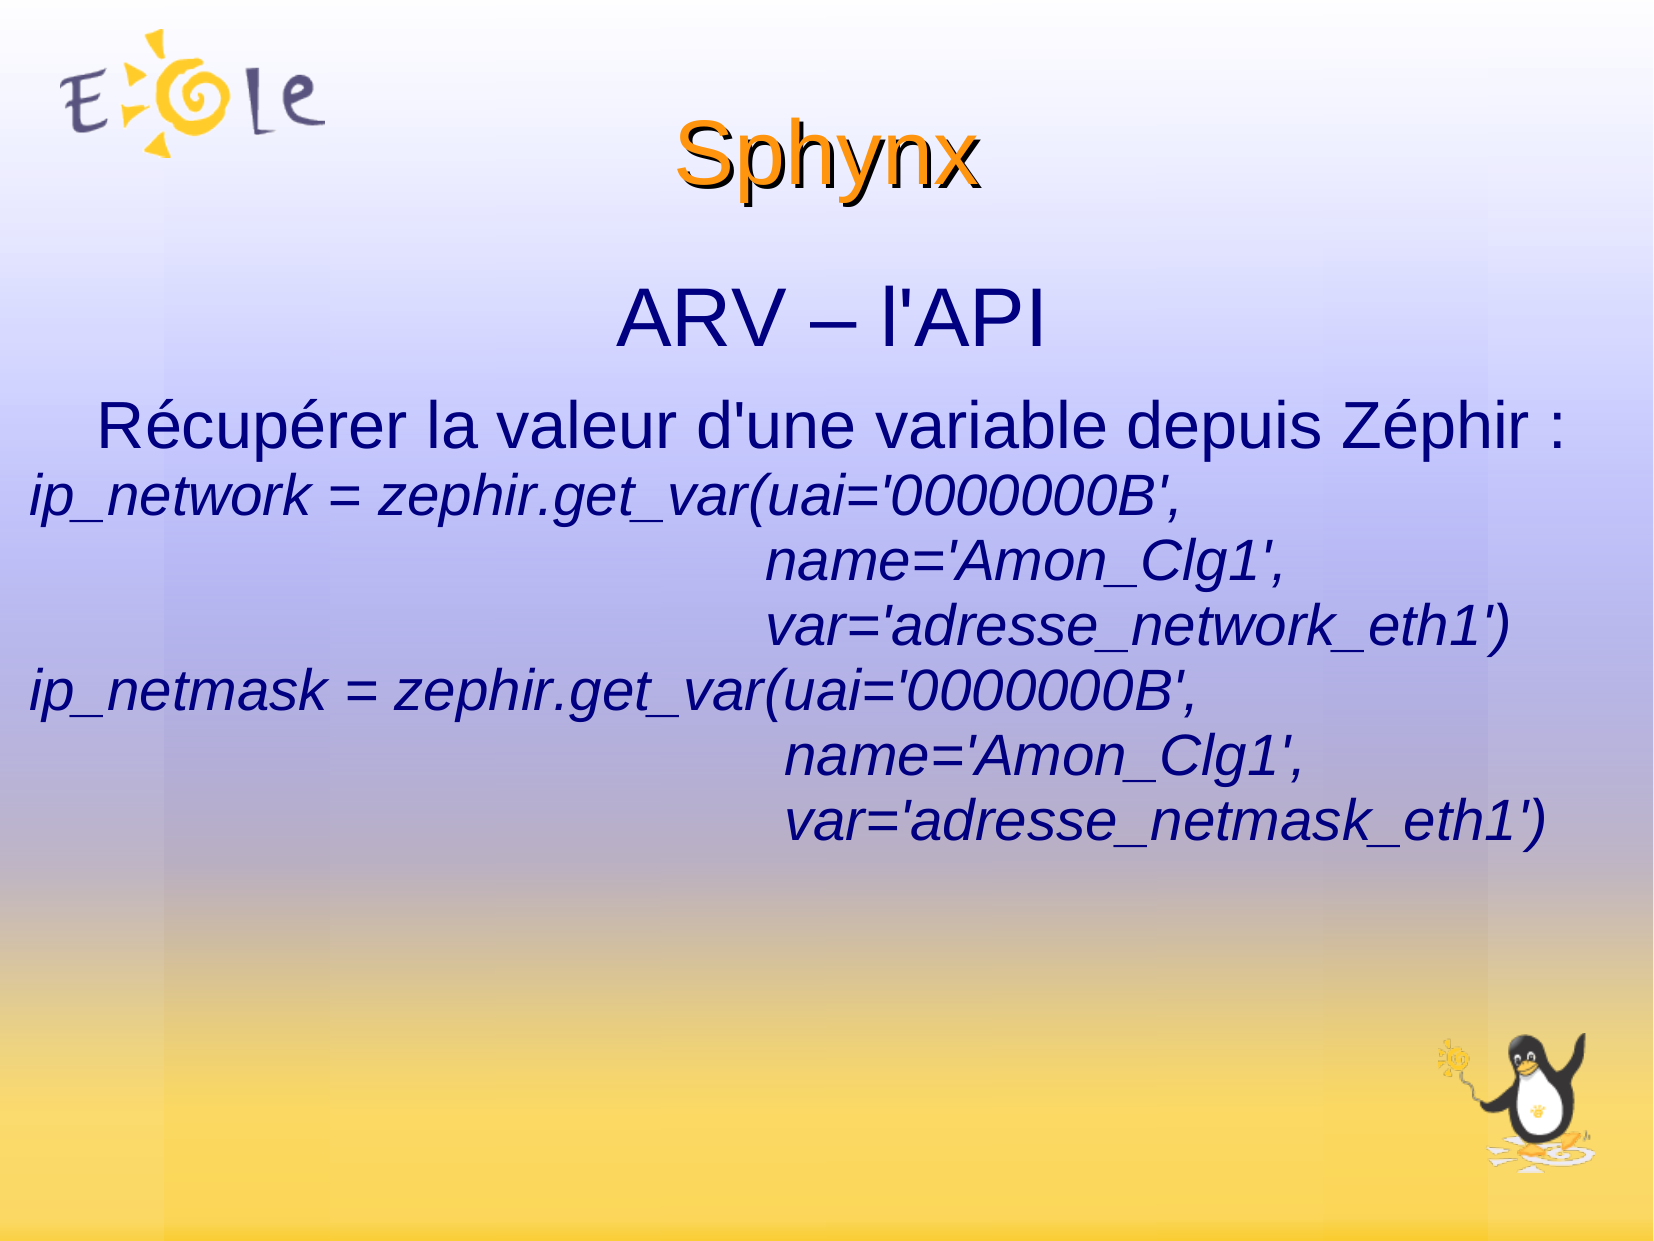

# Sphynx
ARV – l'API
Récupérer la valeur d'une variable depuis Zéphir :
ip_network = zephir.get_var(uai='0000000B',
name='Amon_Clg1',
var='adresse_network_eth1')
ip_netmask = zephir.get_var(uai='0000000B',
name='Amon_Clg1',
var='adresse_netmask_eth1')